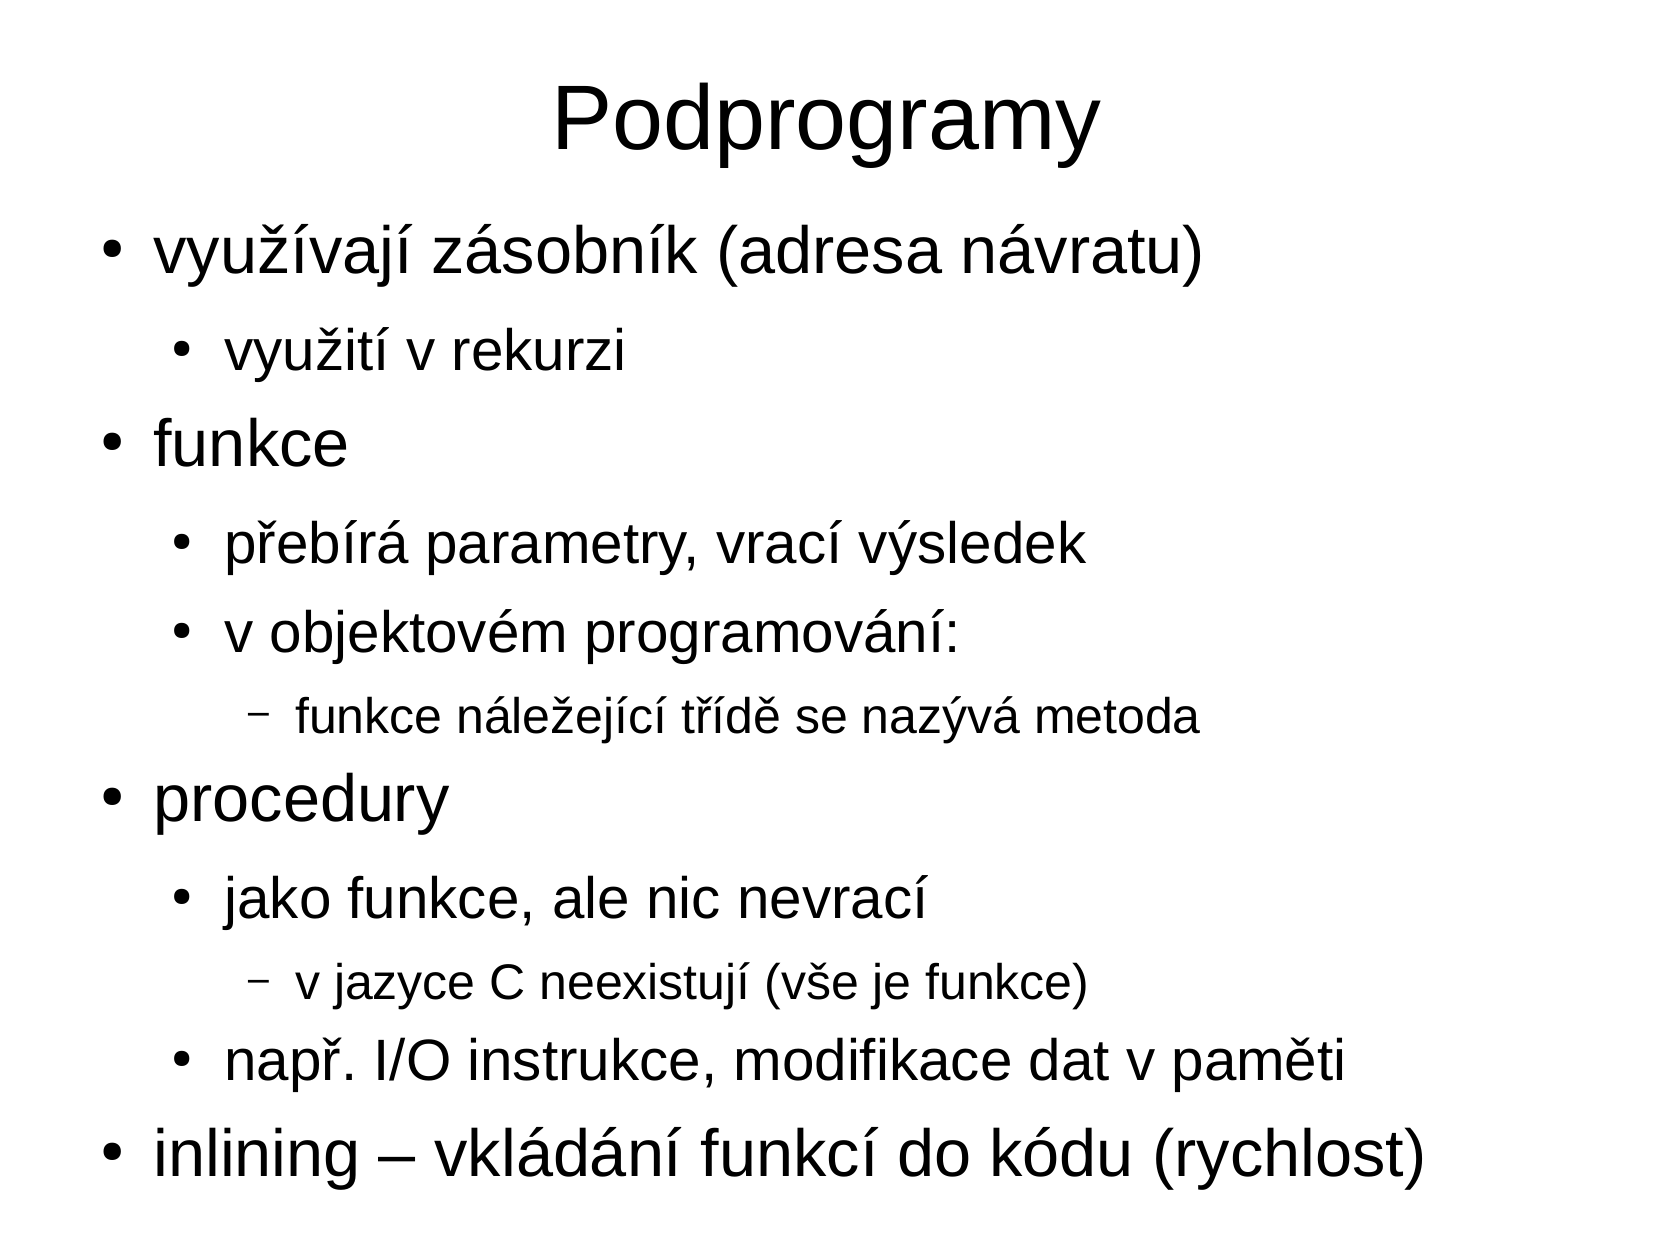

# Podprogramy
využívají zásobník (adresa návratu)
využití v rekurzi
funkce
přebírá parametry, vrací výsledek
v objektovém programování:
funkce náležející třídě se nazývá metoda
procedury
jako funkce, ale nic nevrací
v jazyce C neexistují (vše je funkce)
např. I/O instrukce, modifikace dat v paměti
inlining – vkládání funkcí do kódu (rychlost)